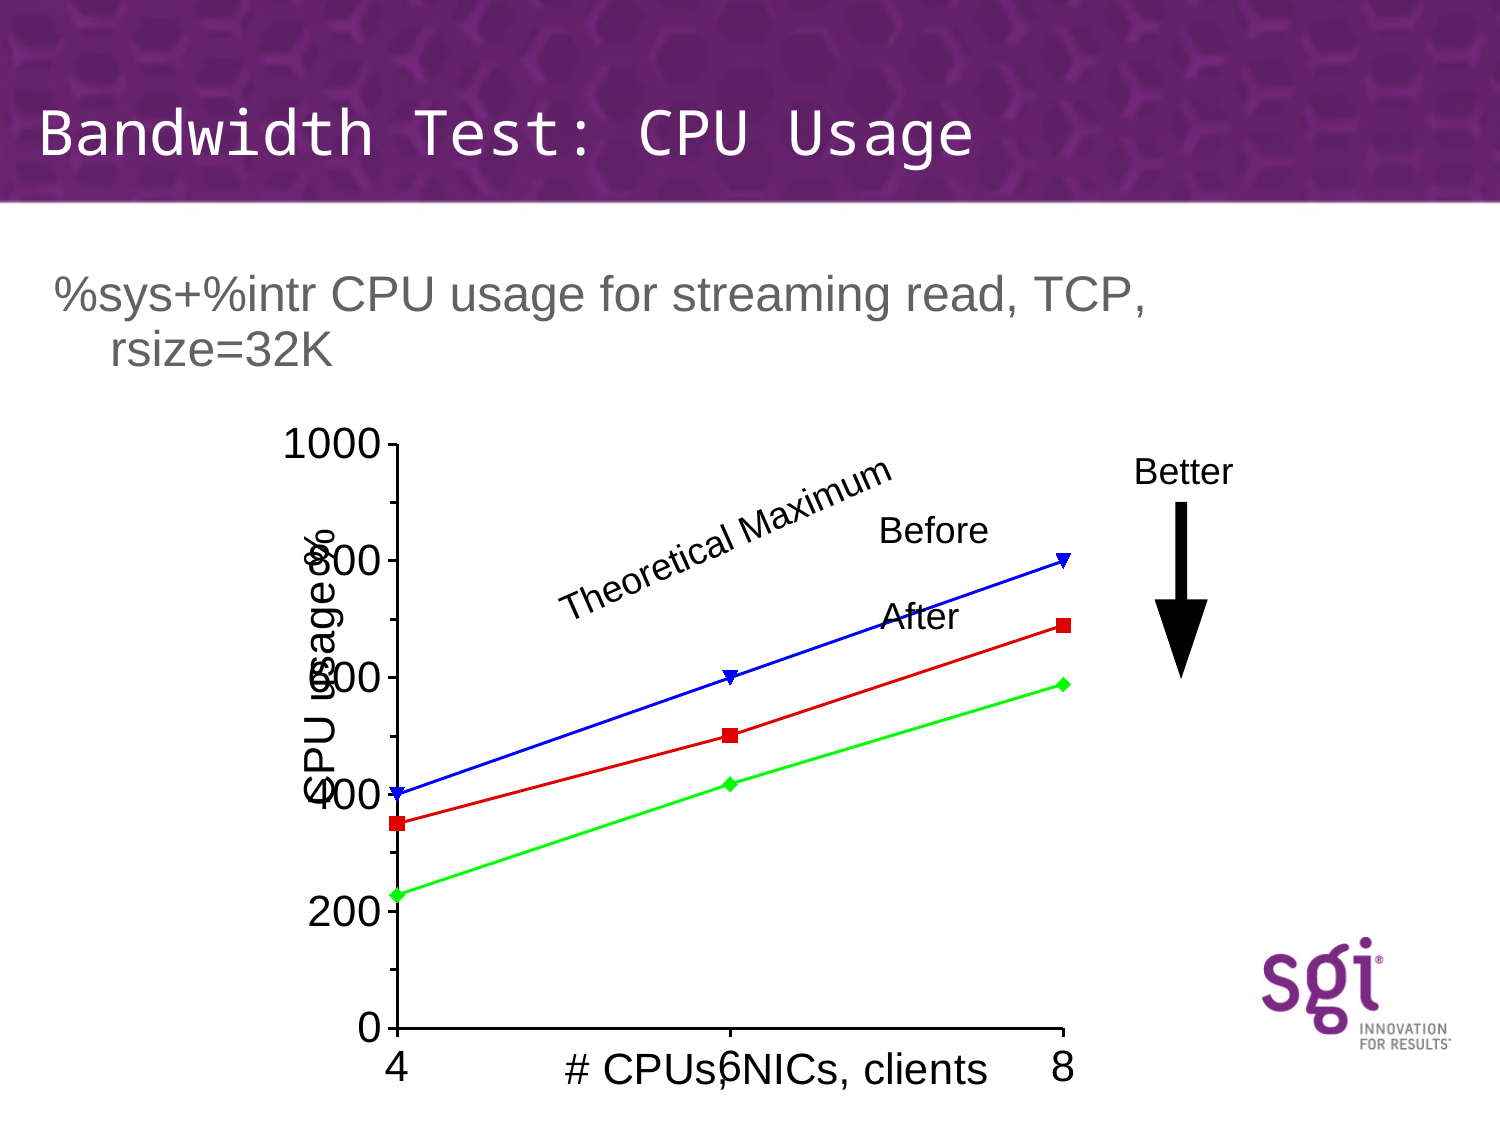

# Bandwidth Test: CPU Usage
%sys+%intr CPU usage for streaming read, TCP, rsize=32K
### Chart
| Category | Column F | Column G | Column H |
|---|---|---|---|
| 4 | 350.0 | 228.0 | 400.0 |
| 6 | 501.0 | 418.0 | 600.0 |
| 8 | 690.0 | 589.0 | 800.0 |Better
Before
Theoretical Maximum
After